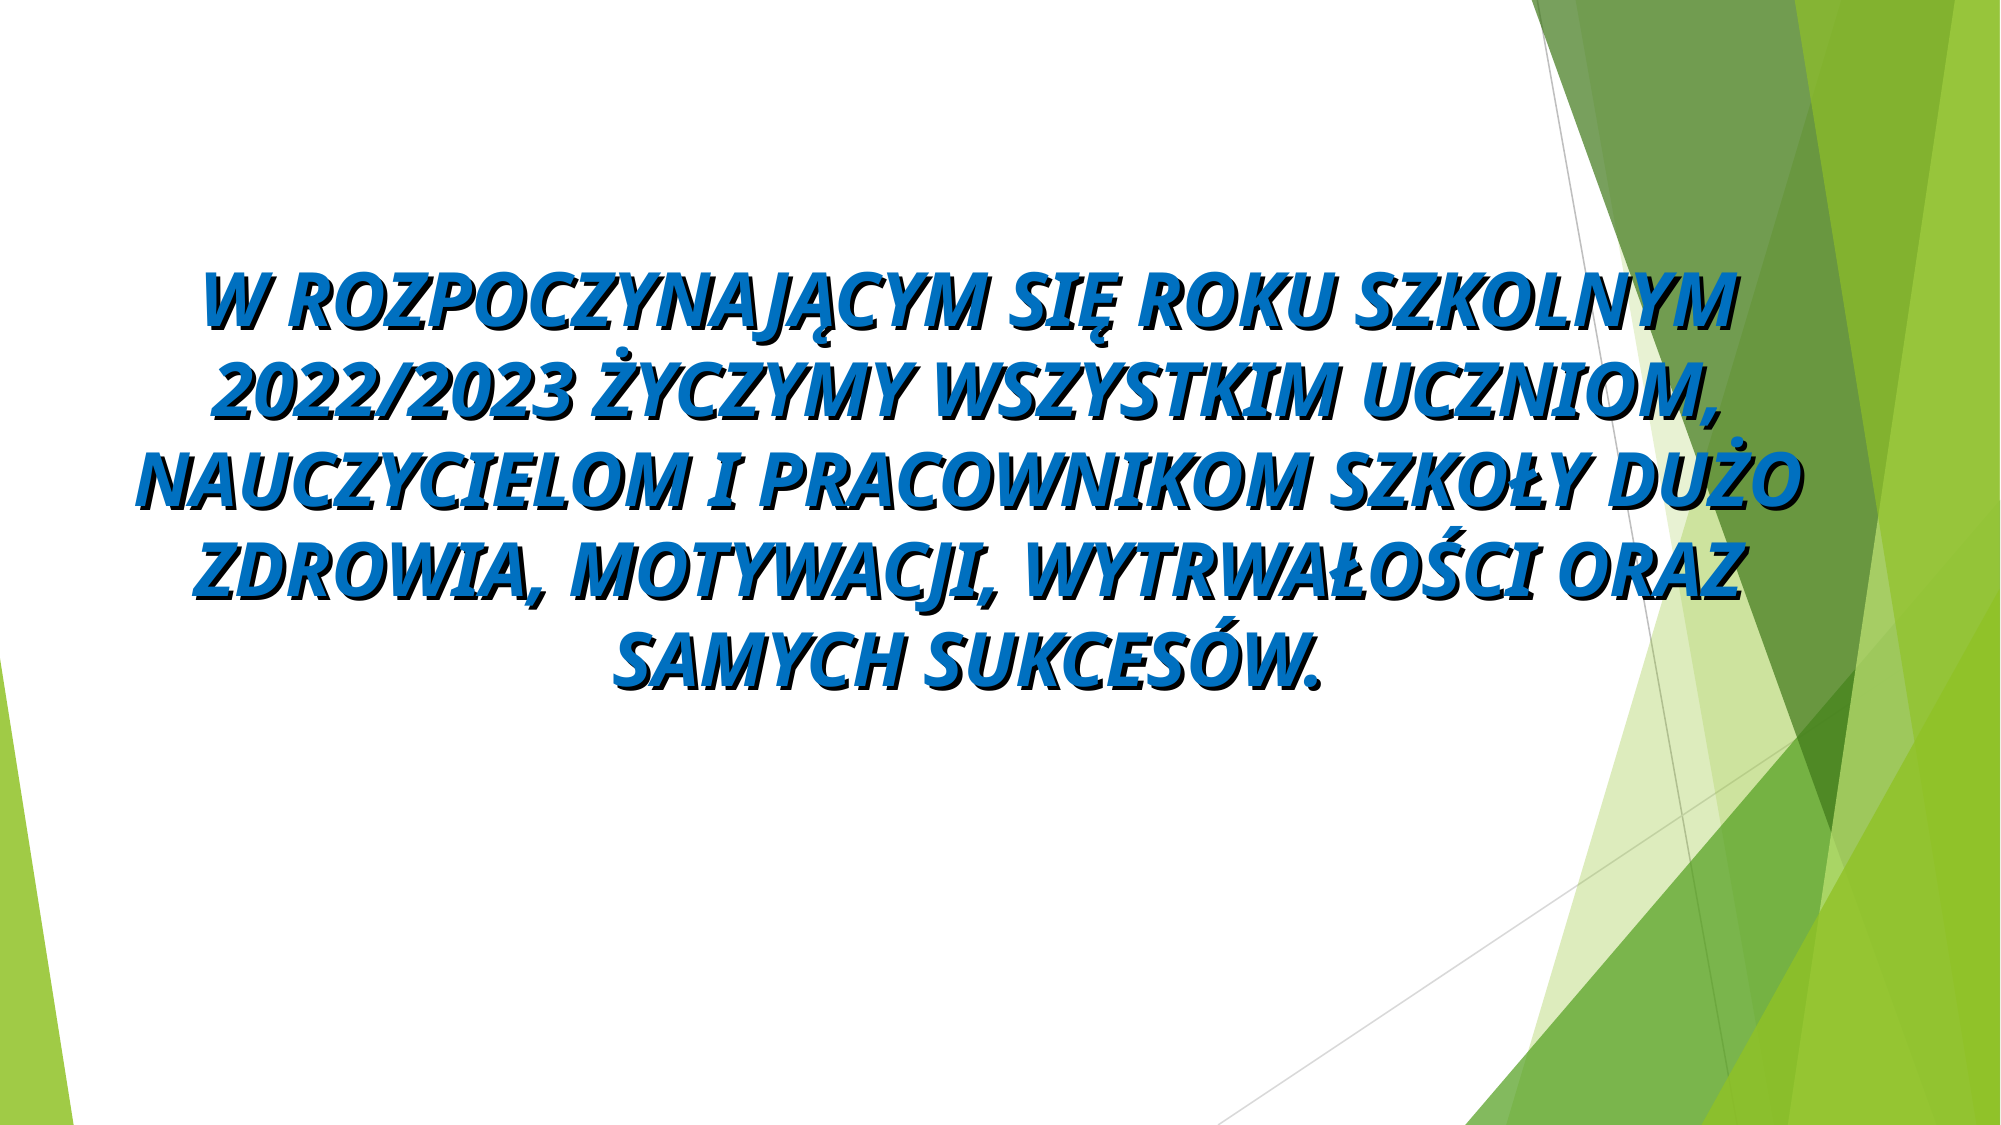

W ROZPOCZYNAJĄCYM SIĘ ROKU SZKOLNYM 2022/2023 ŻYCZYMY WSZYSTKIM UCZNIOM, NAUCZYCIELOM I PRACOWNIKOM SZKOŁY DUŻO ZDROWIA, MOTYWACJI, WYTRWAŁOŚCI ORAZ SAMYCH SUKCESÓW.